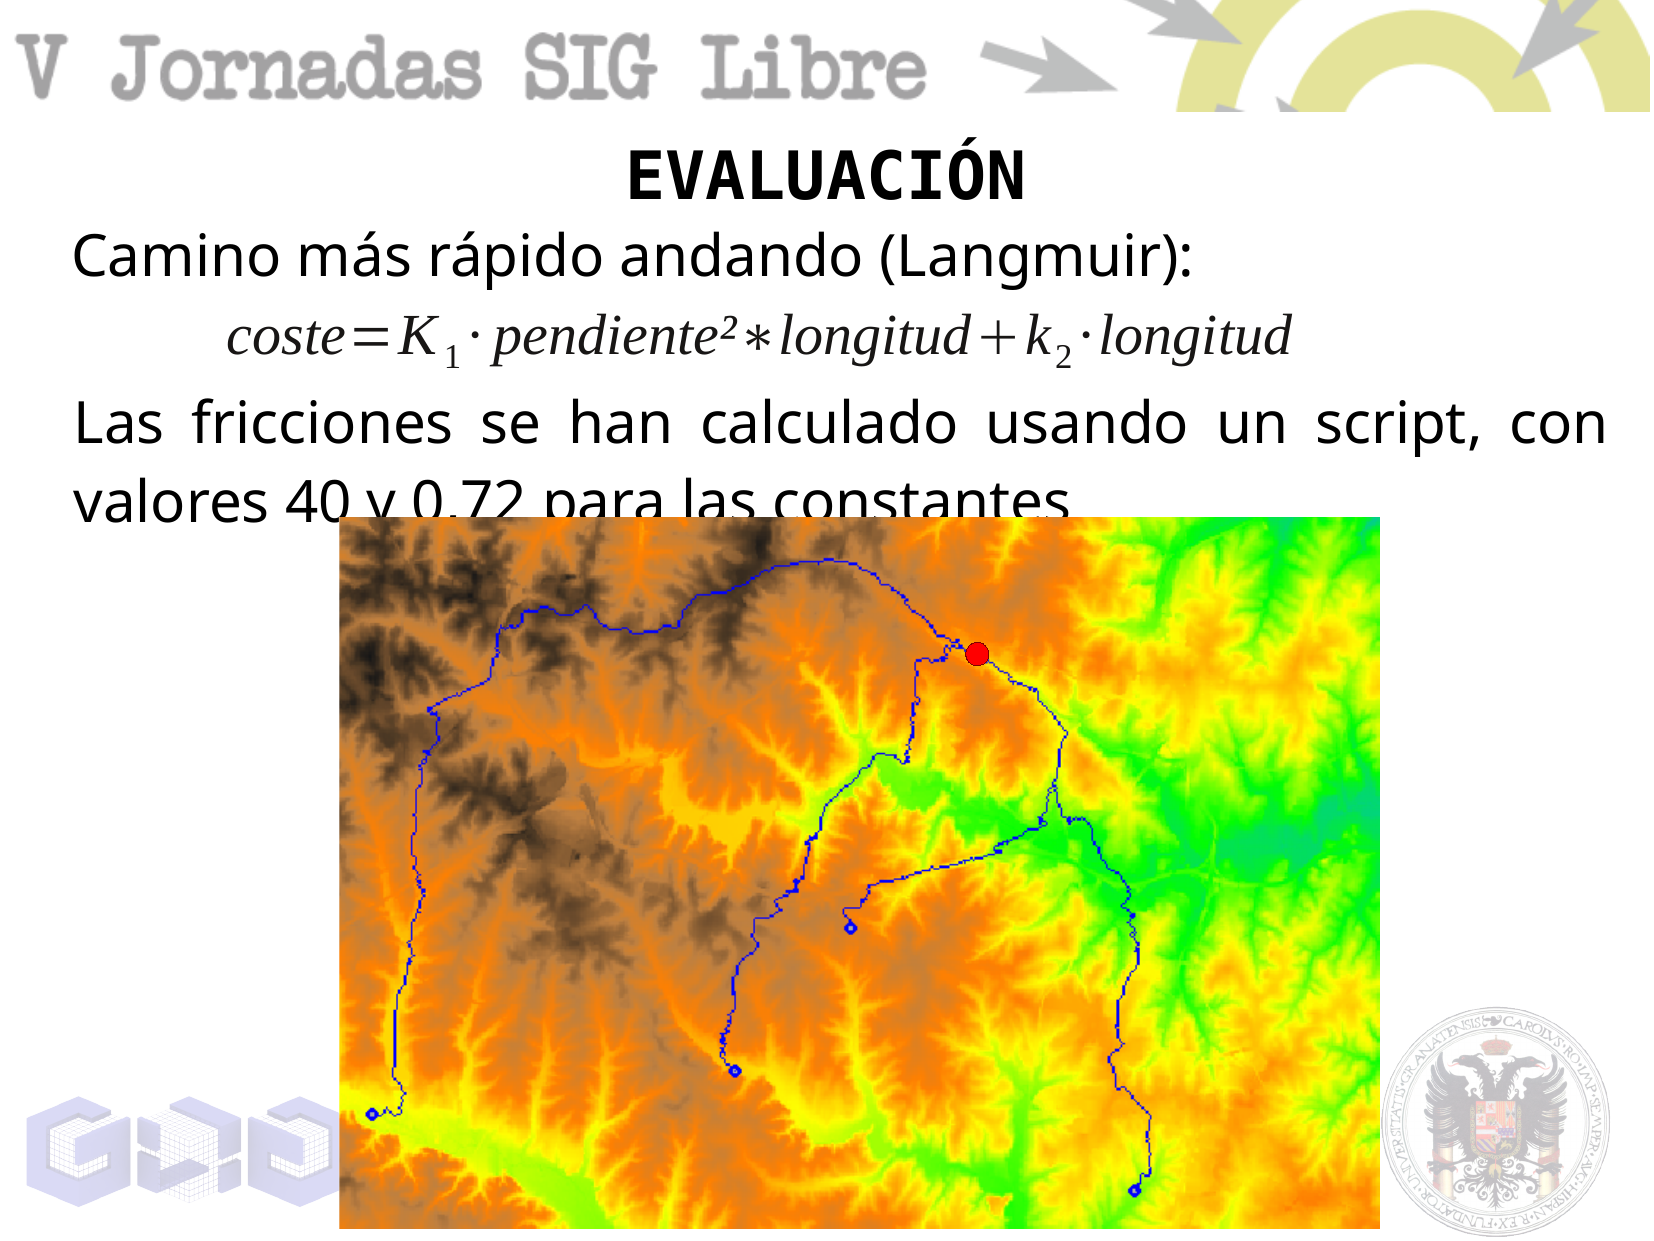

EVALUACIÓN
Camino más rápido andando (Langmuir):
Las fricciones se han calculado usando un script, con valores 40 y 0,72 para las constantes